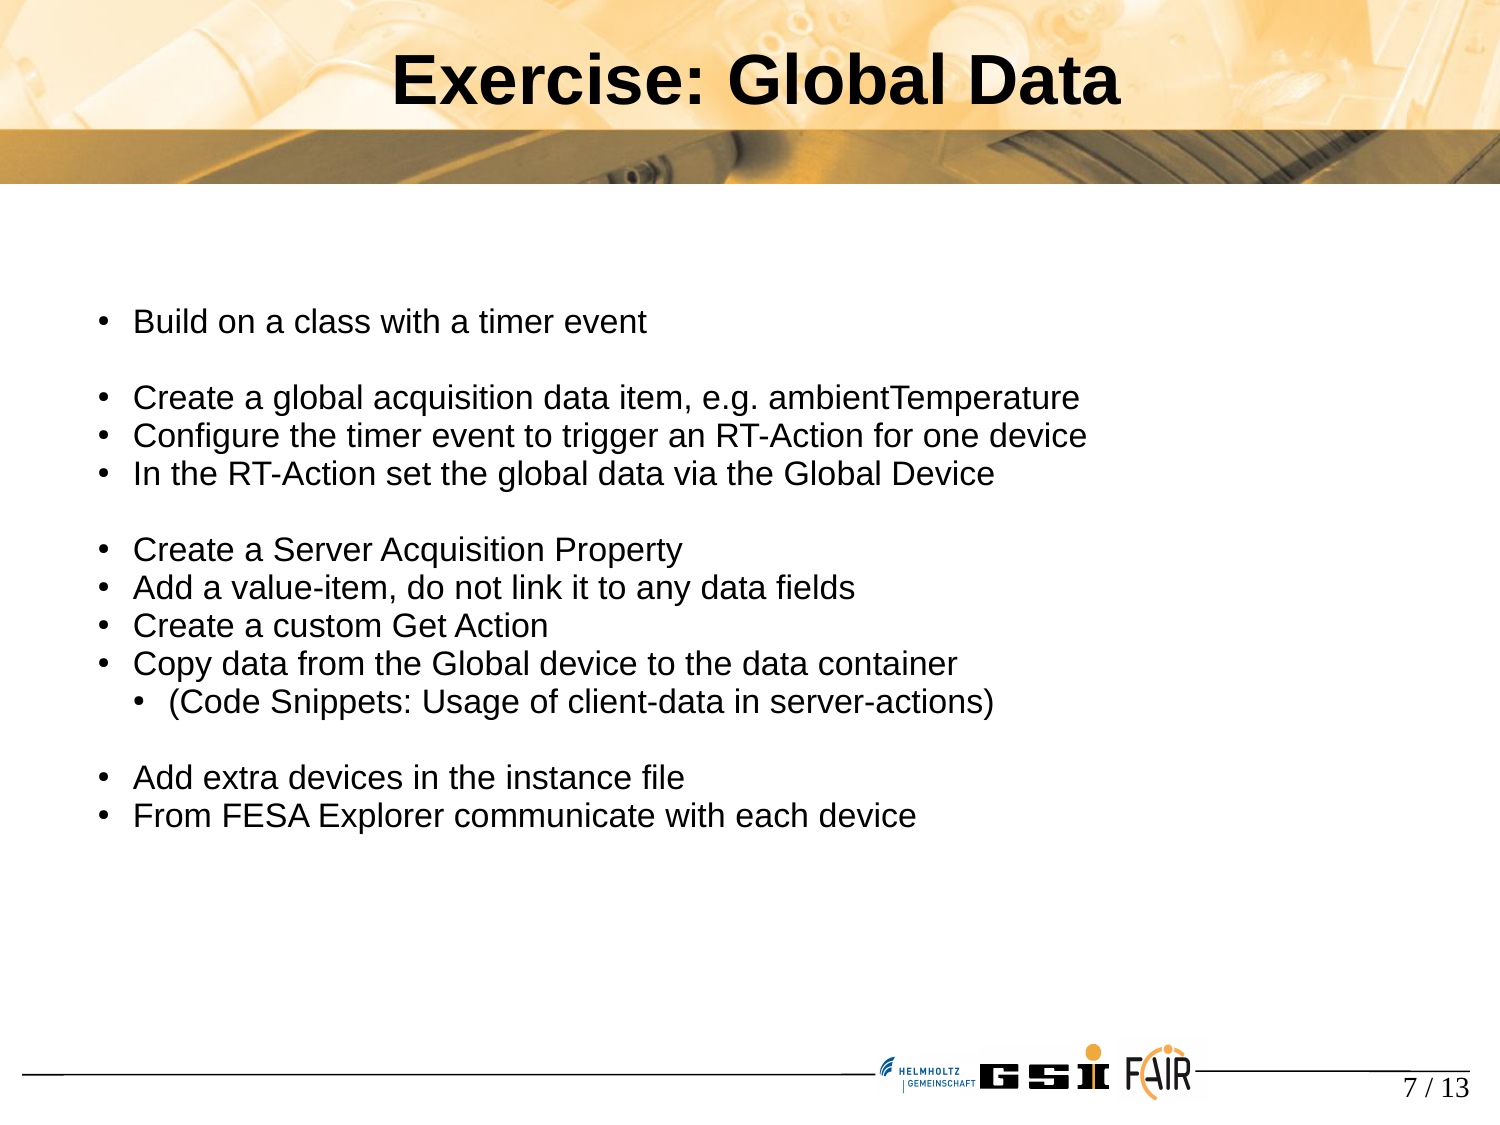

# Exercise: Global Data
Build on a class with a timer event
Create a global acquisition data item, e.g. ambientTemperature
Configure the timer event to trigger an RT-Action for one device
In the RT-Action set the global data via the Global Device
Create a Server Acquisition Property
Add a value-item, do not link it to any data fields
Create a custom Get Action
Copy data from the Global device to the data container
(Code Snippets: Usage of client-data in server-actions)
Add extra devices in the instance file
From FESA Explorer communicate with each device
7